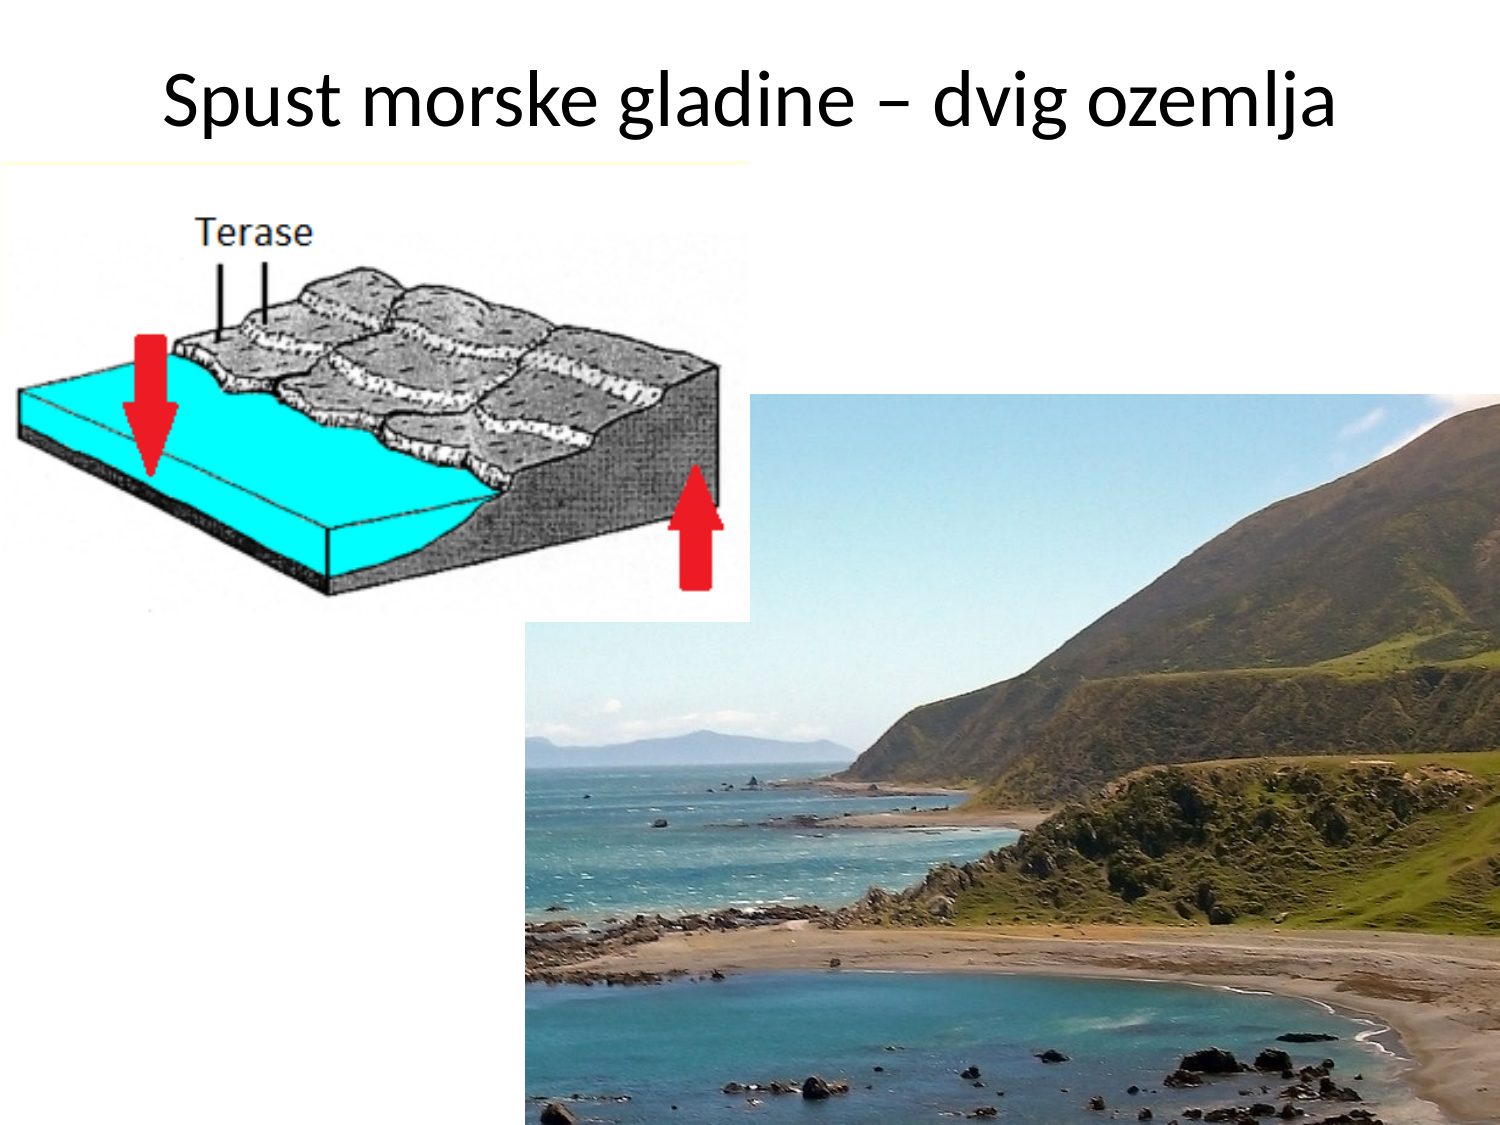

# Spust morske gladine – dvig ozemlja